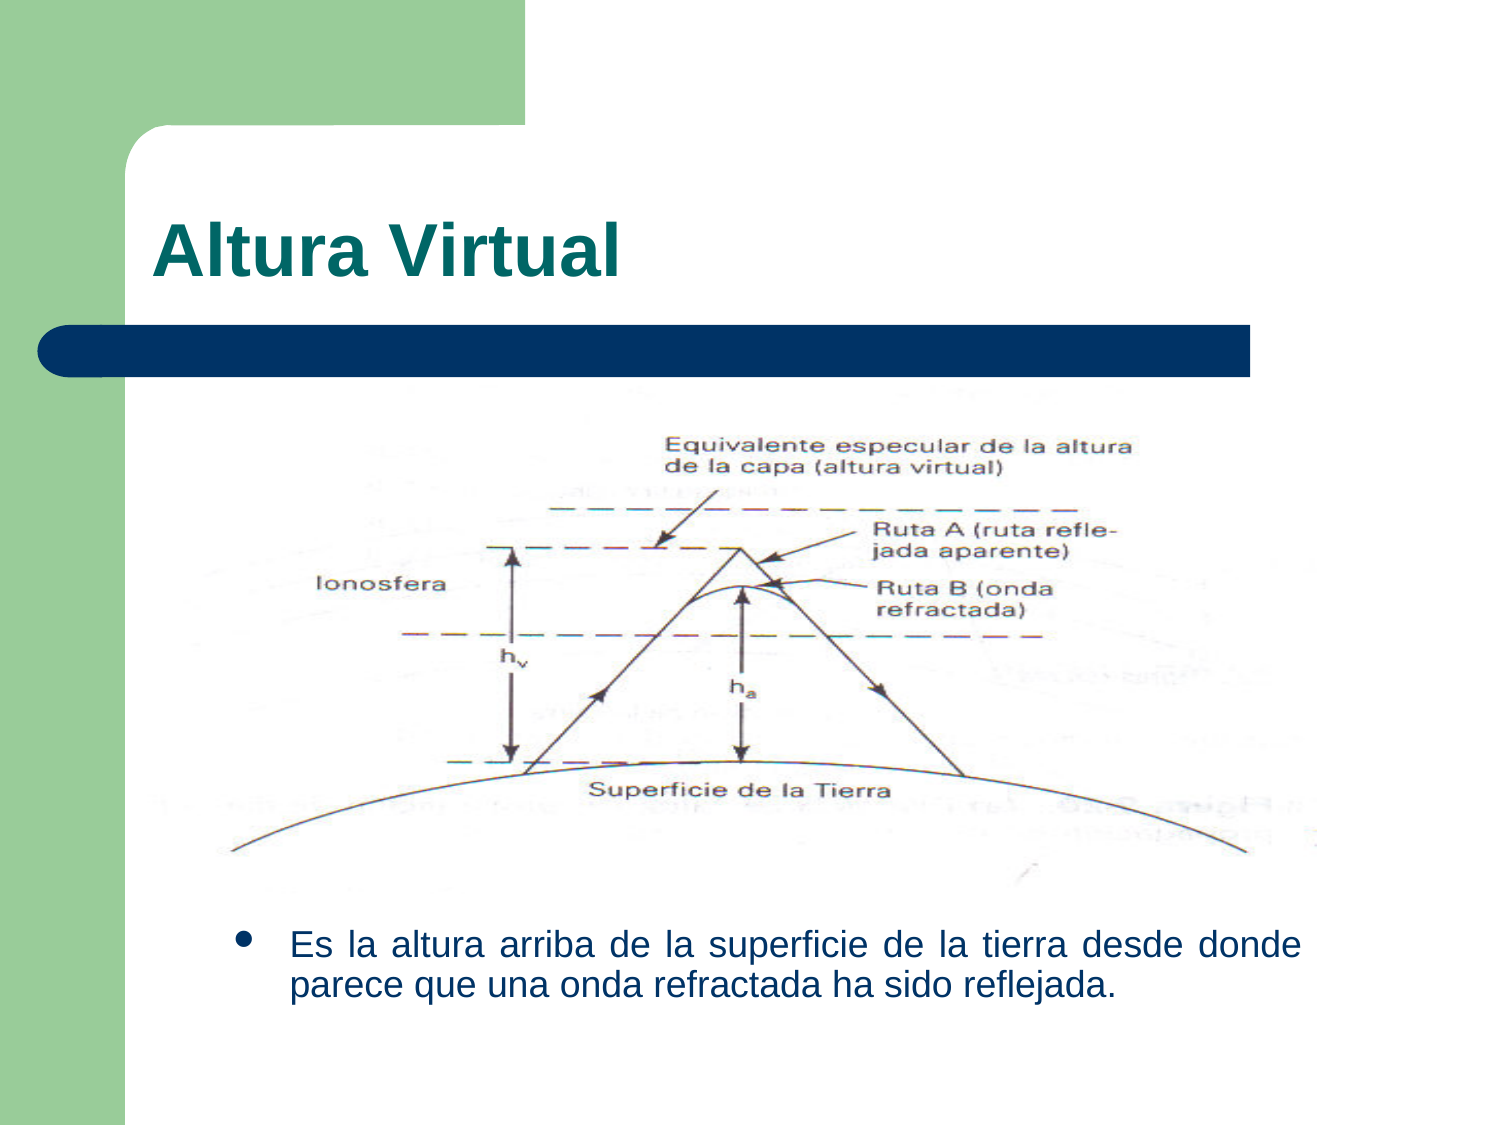

# Altura Virtual
Es la altura arriba de la superficie de la tierra desde donde parece que una onda refractada ha sido reflejada.